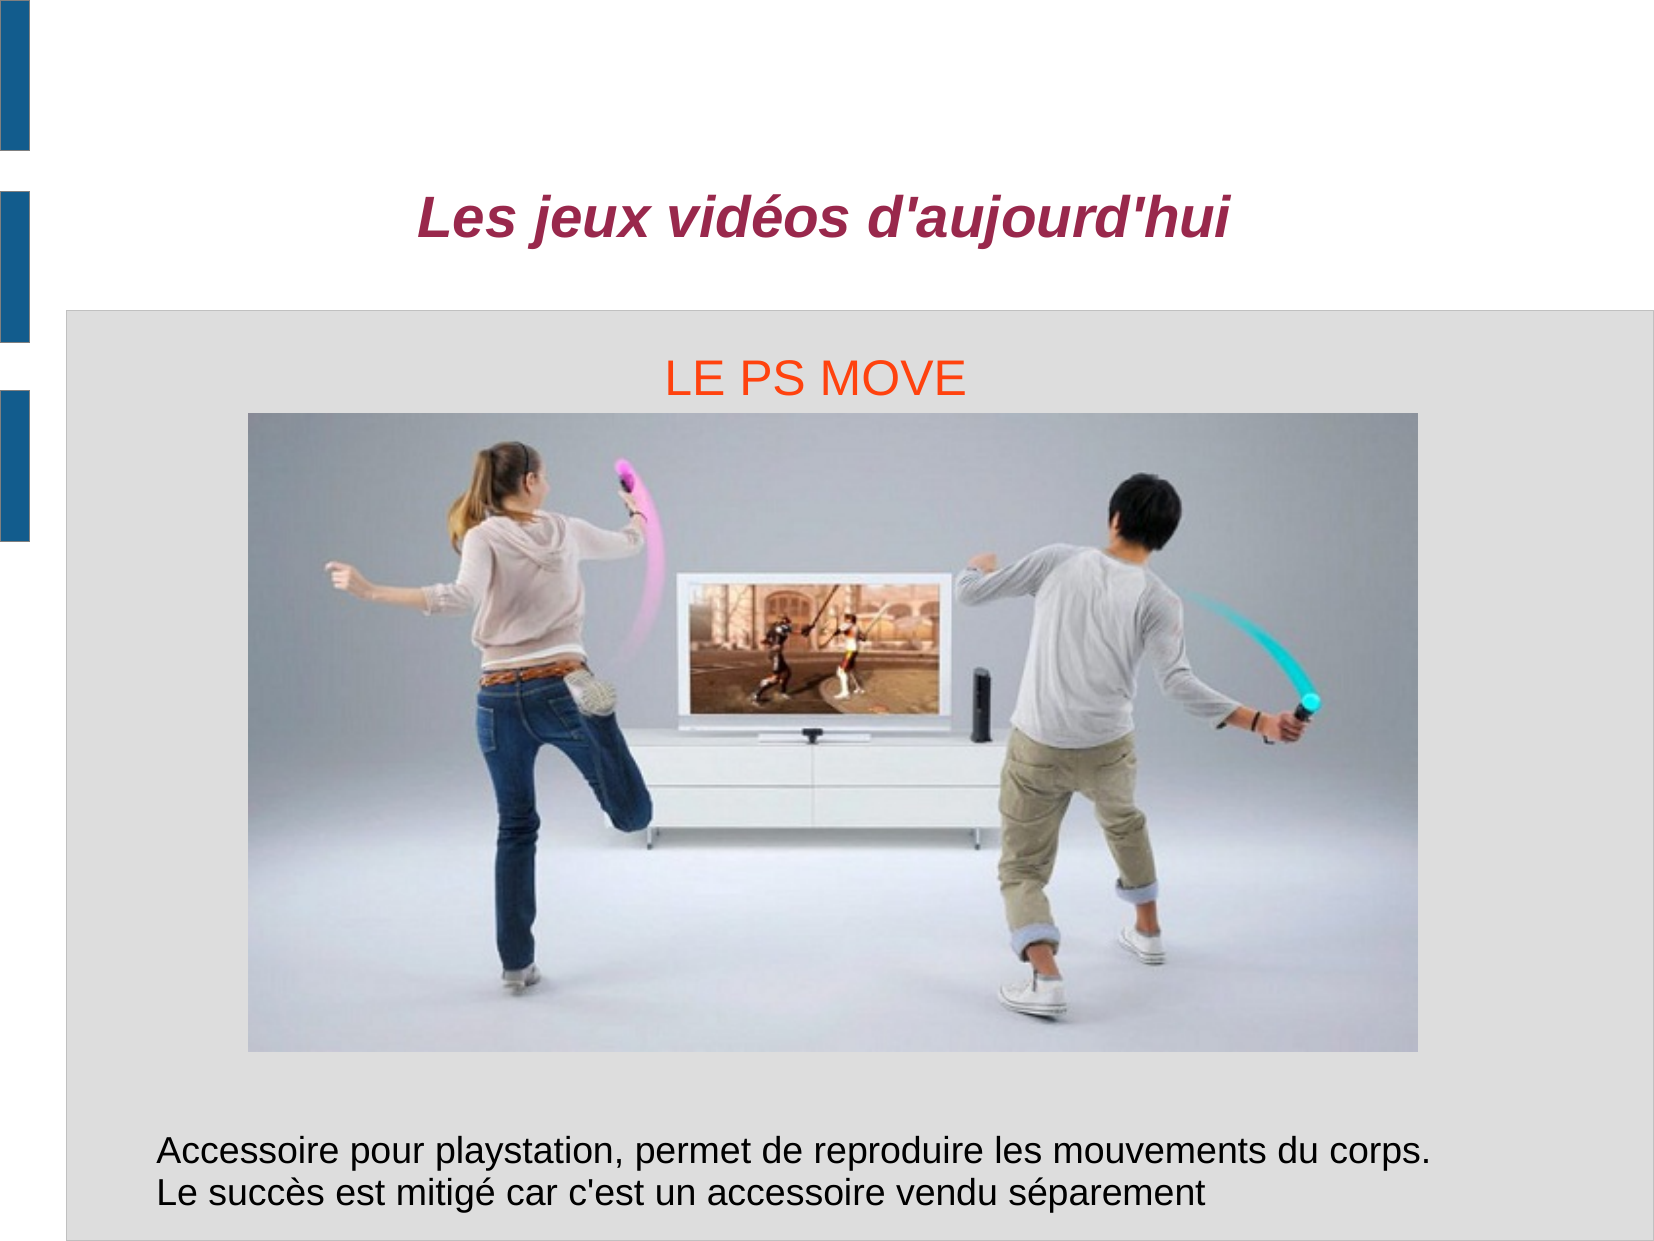

Les jeux vidéos d'aujourd'hui
LE PS MOVE
Accessoire pour playstation, permet de reproduire les mouvements du corps.
Le succès est mitigé car c'est un accessoire vendu séparement